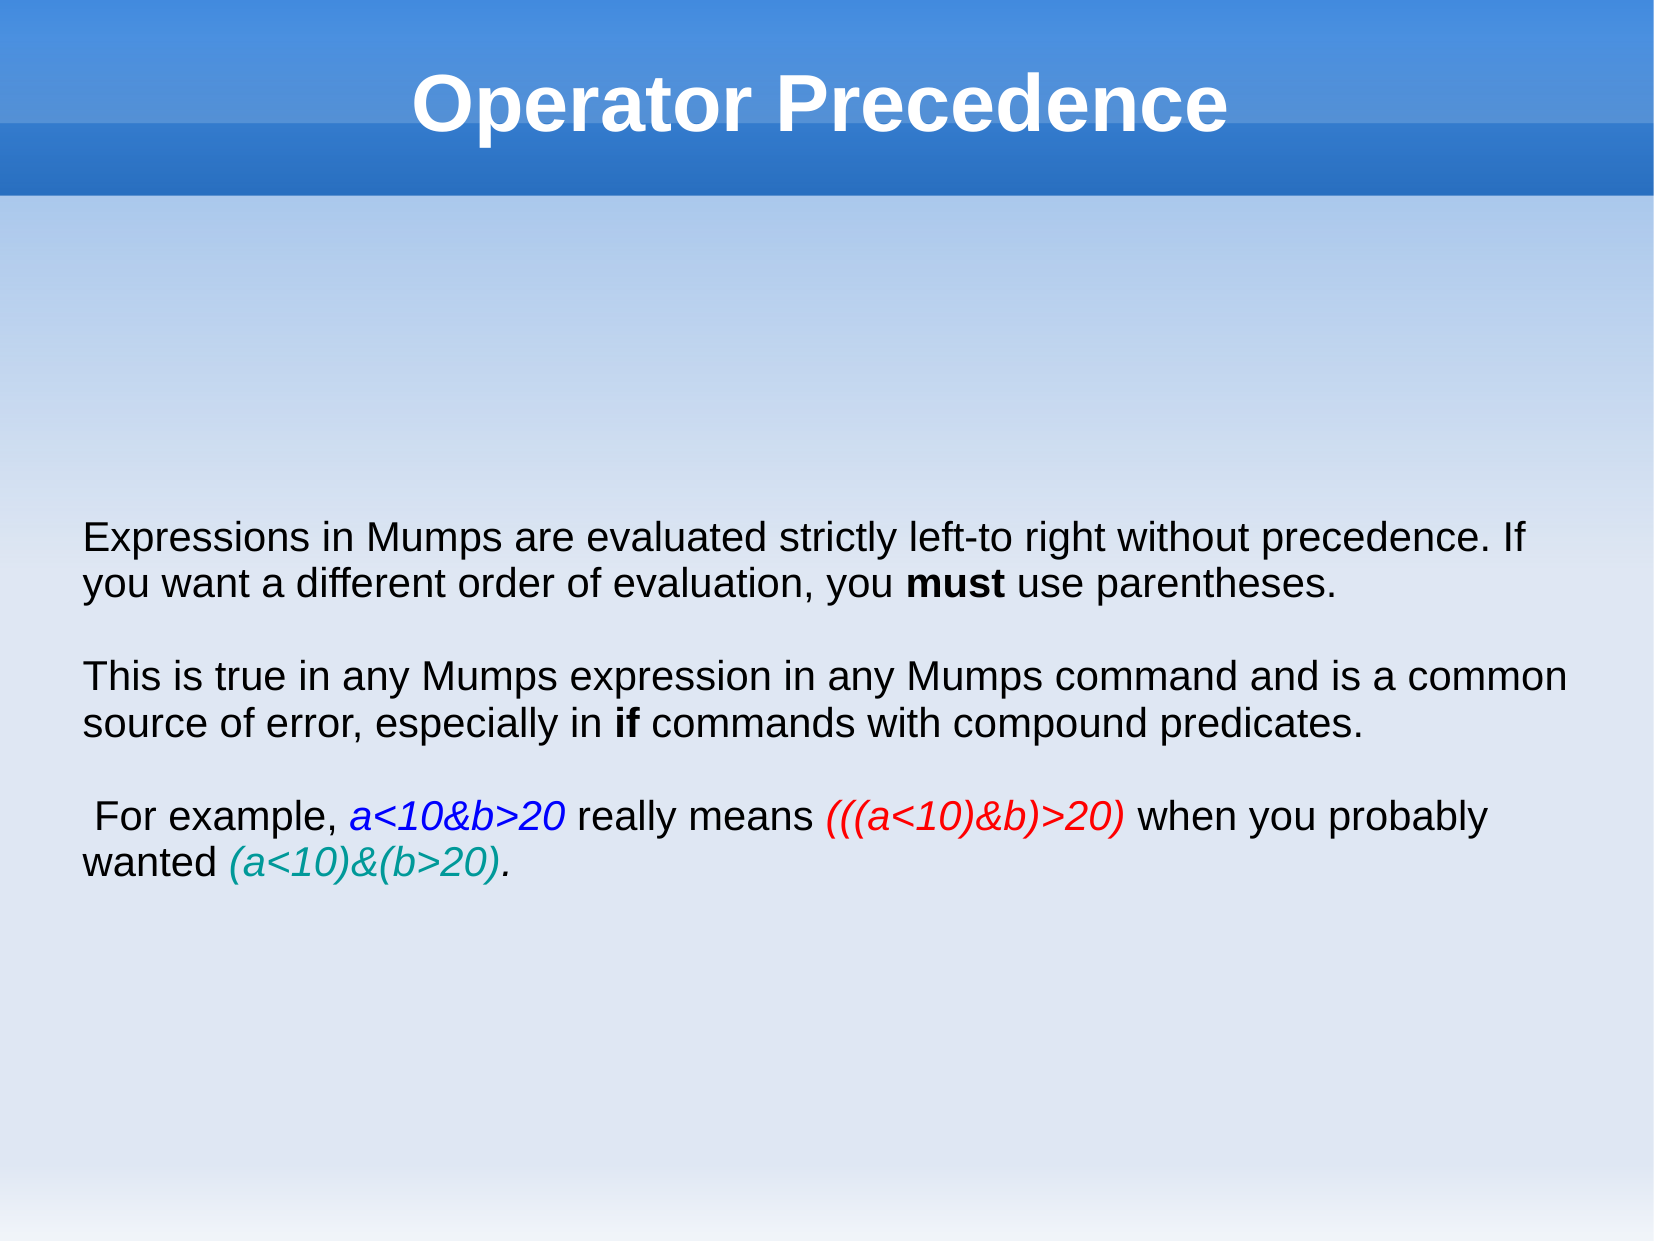

# Operator Precedence
Expressions in Mumps are evaluated strictly left-to right without precedence. If you want a different order of evaluation, you must use parentheses.
This is true in any Mumps expression in any Mumps command and is a common source of error, especially in if commands with compound predicates.
 For example, a<10&b>20 really means (((a<10)&b)>20) when you probably wanted (a<10)&(b>20).